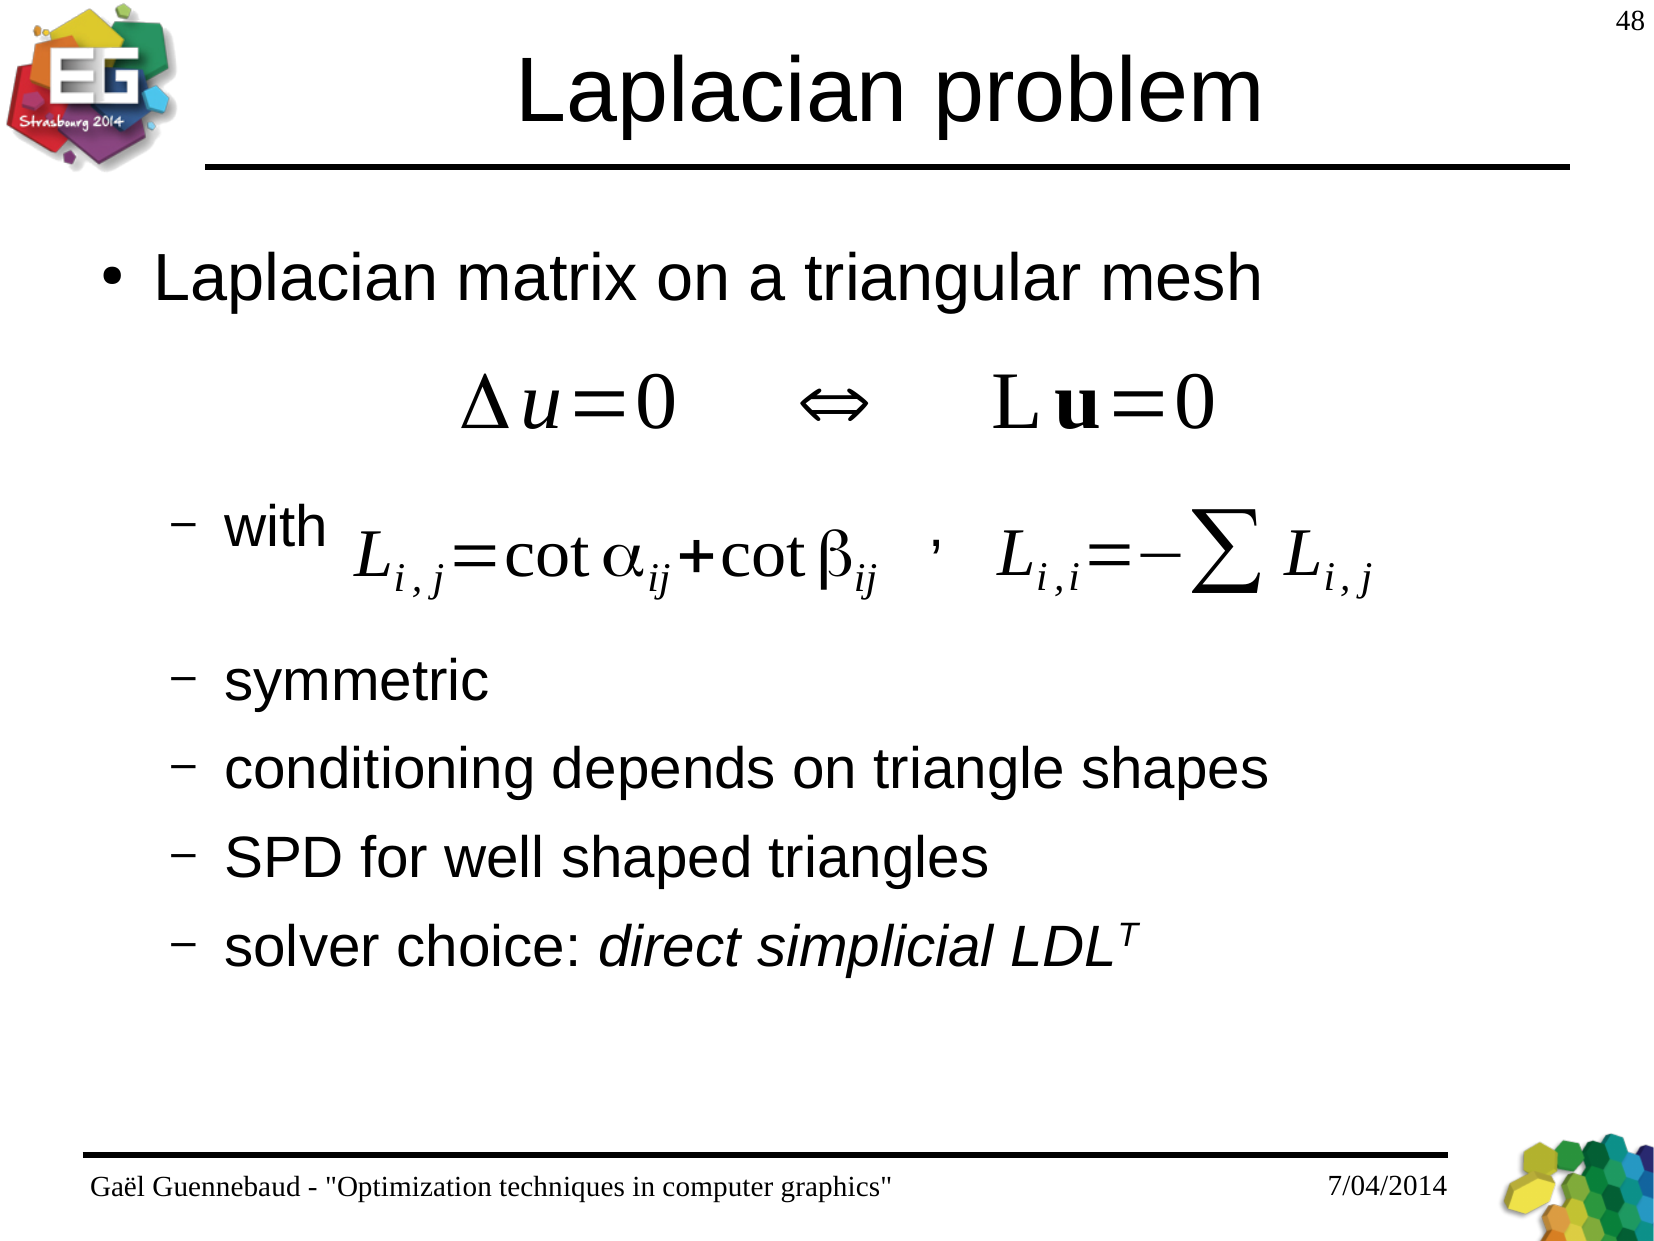

48
# Laplacian problem
Laplacian matrix on a triangular mesh
with ,
symmetric
conditioning depends on triangle shapes
SPD for well shaped triangles
solver choice: direct simplicial LDLT
7/04/2014
Gaël Guennebaud - "Optimization techniques in computer graphics"